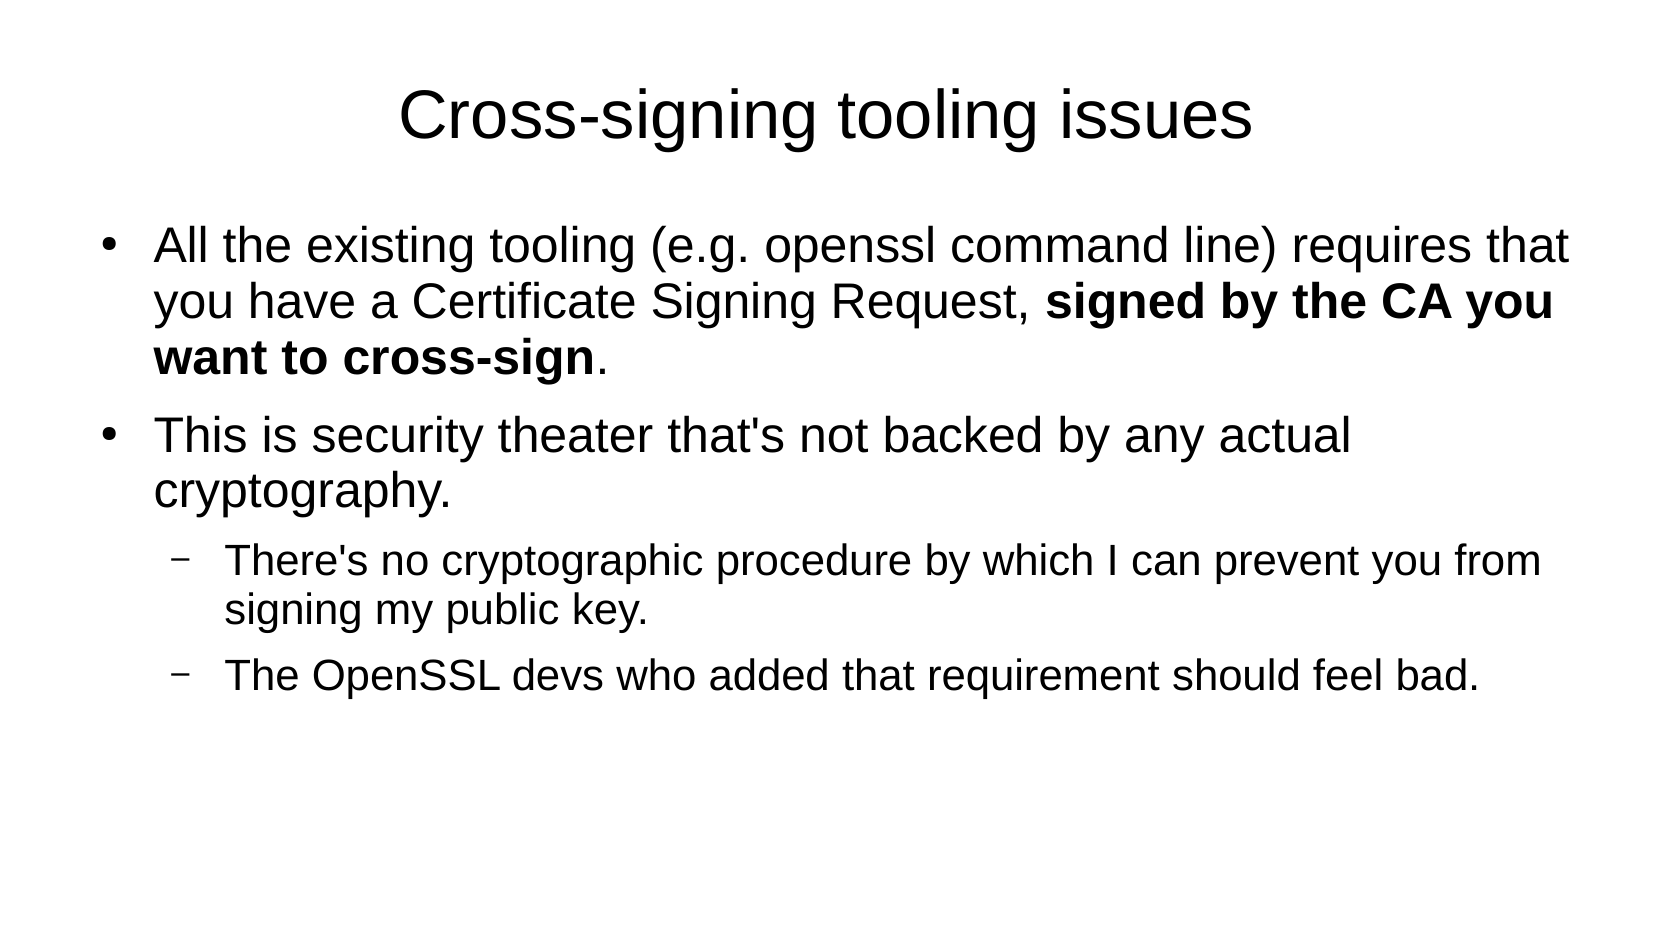

# Cross-signing tooling issues
All the existing tooling (e.g. openssl command line) requires that you have a Certificate Signing Request, signed by the CA you want to cross-sign.
This is security theater that's not backed by any actual cryptography.
There's no cryptographic procedure by which I can prevent you from signing my public key.
The OpenSSL devs who added that requirement should feel bad.